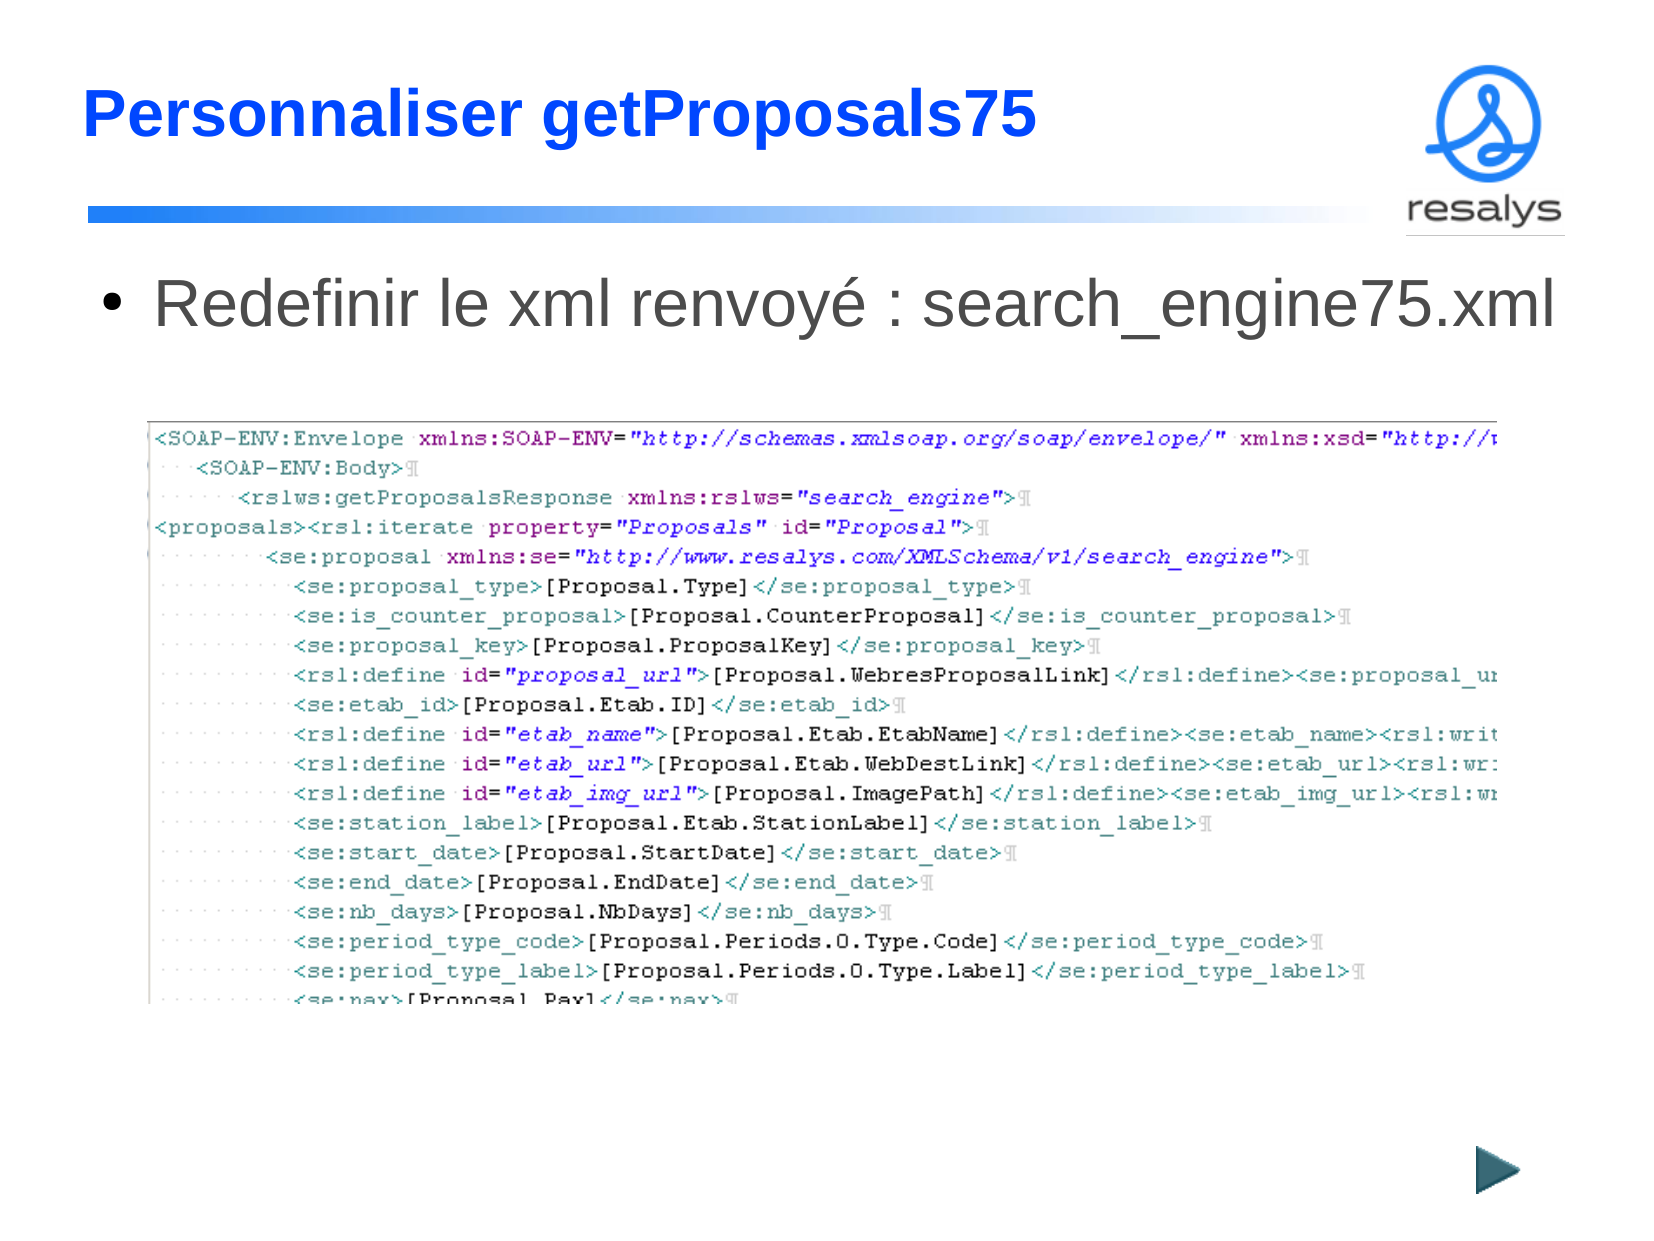

# Personnaliser getProposals75
Redefinir le xml renvoyé : search_engine75.xml